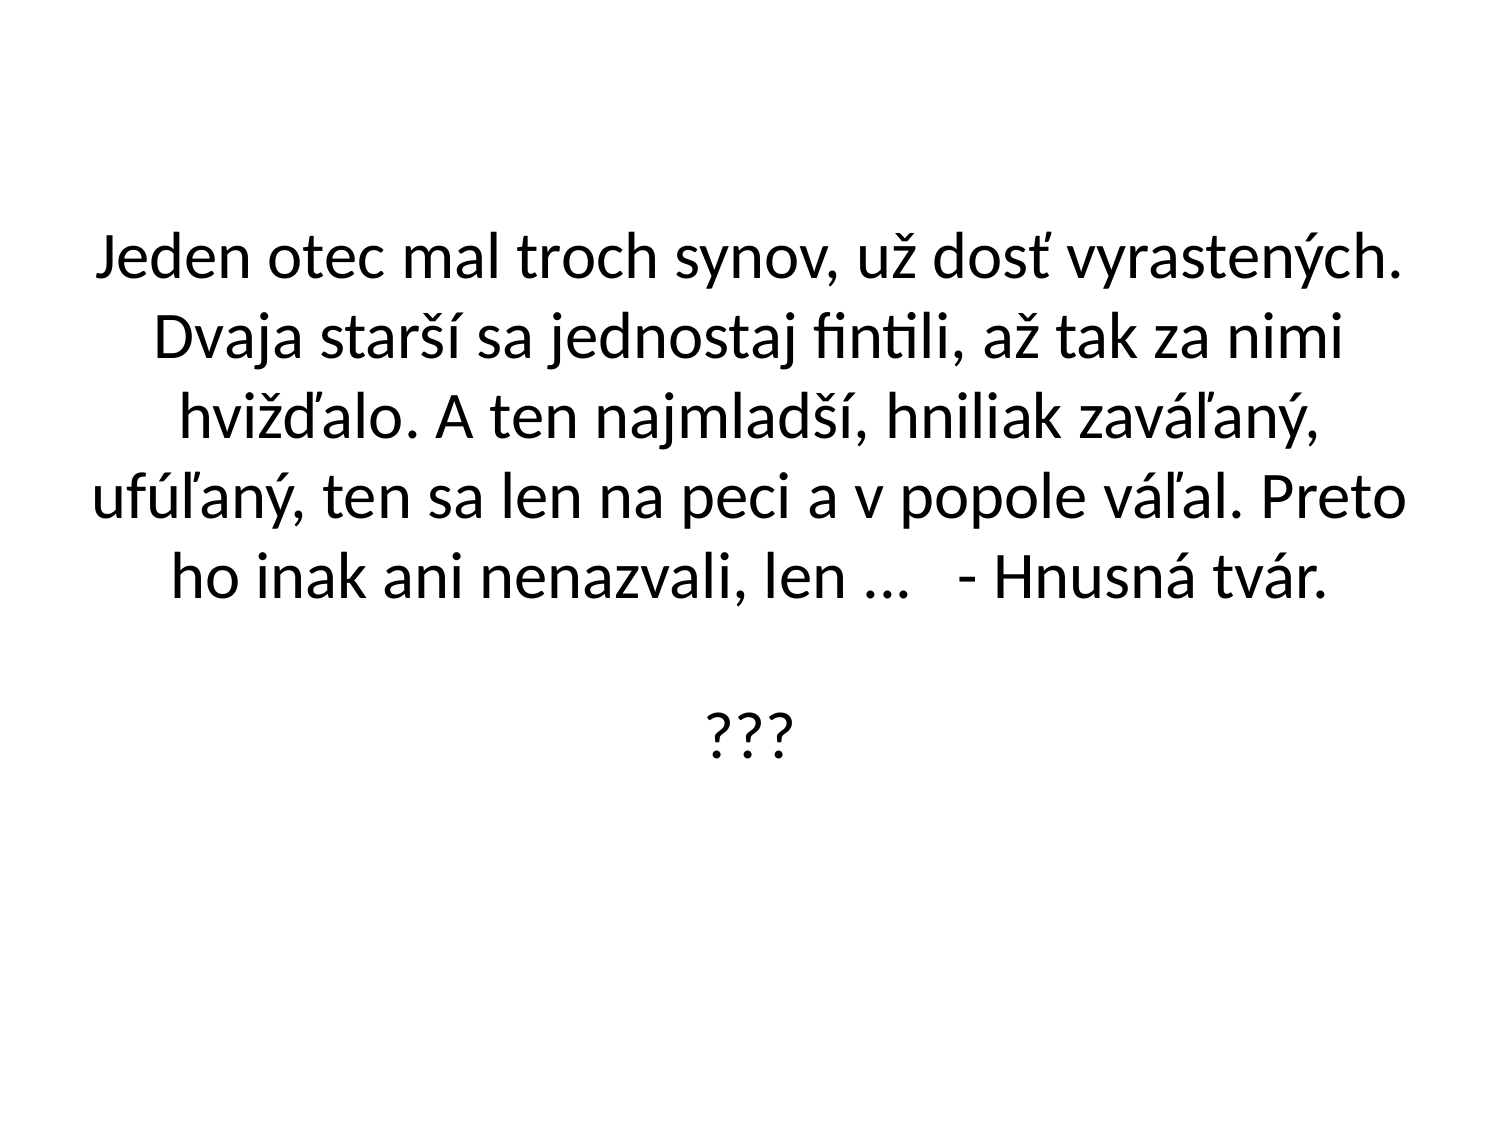

# Jeden otec mal troch synov, už dosť vyrastených. Dvaja starší sa jednostaj fintili, až tak za nimi hvižďalo. A ten najmladší, hniliak zaváľaný, ufúľaný, ten sa len na peci a v popole váľal. Preto ho inak ani nenazvali, len ... - Hnusná tvár. ???